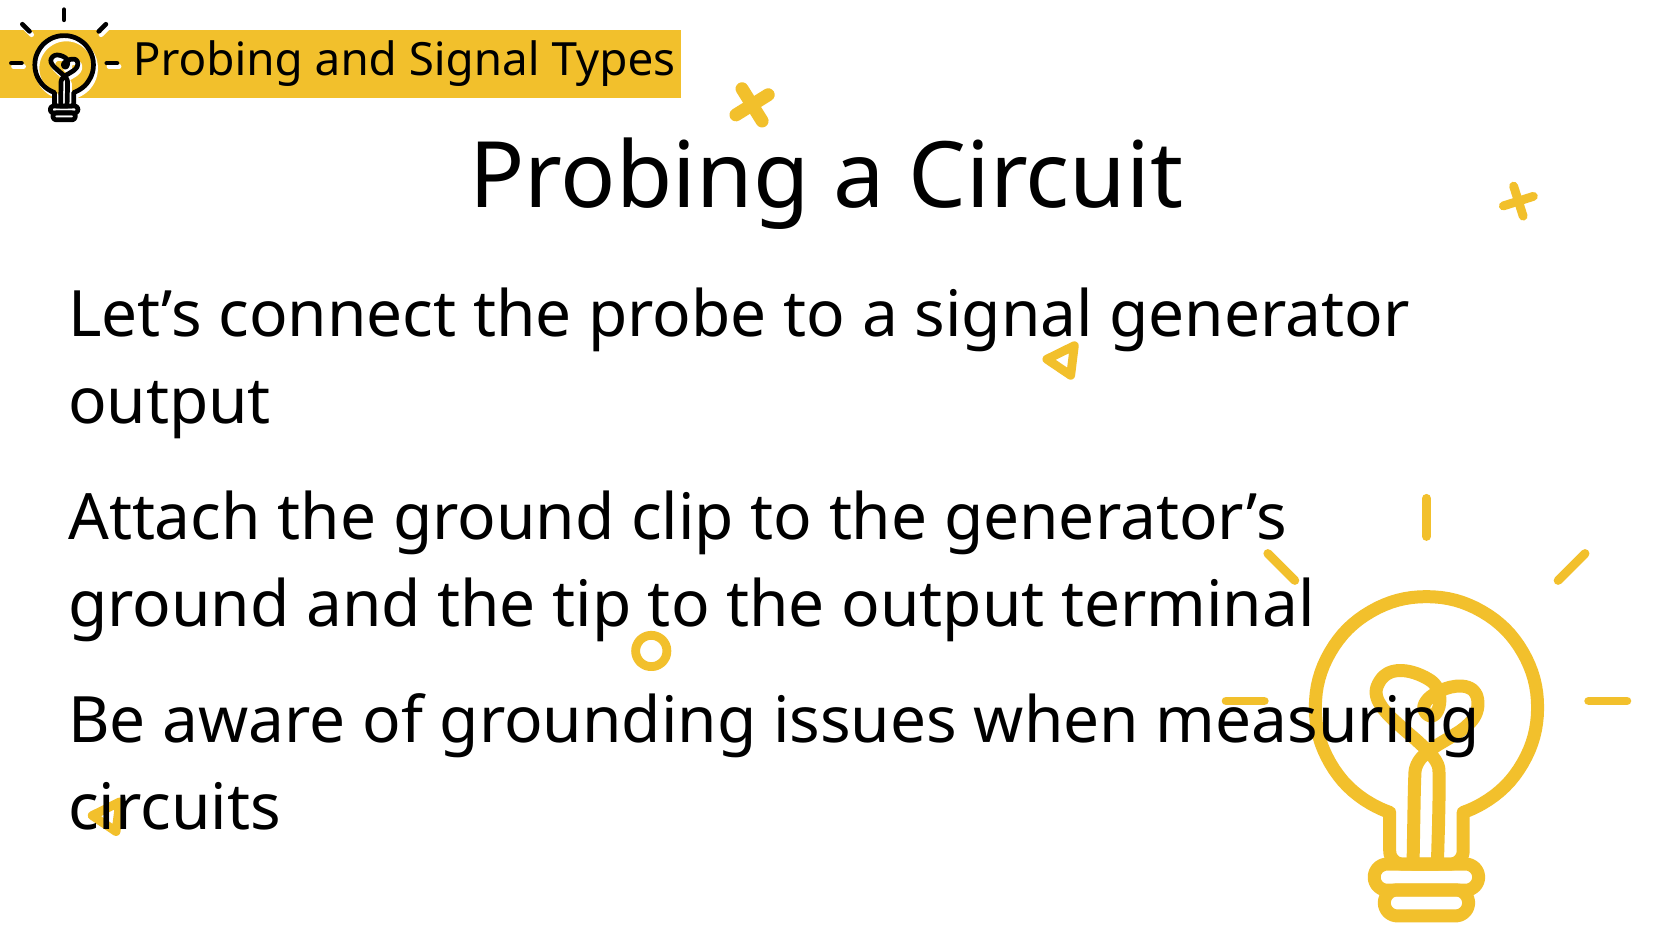

Probing and Signal Types
# Probing a Circuit
Let’s connect the probe to a signal generator output
Attach the ground clip to the generator’s ground and the tip to the output terminal
Be aware of grounding issues when measuring circuits